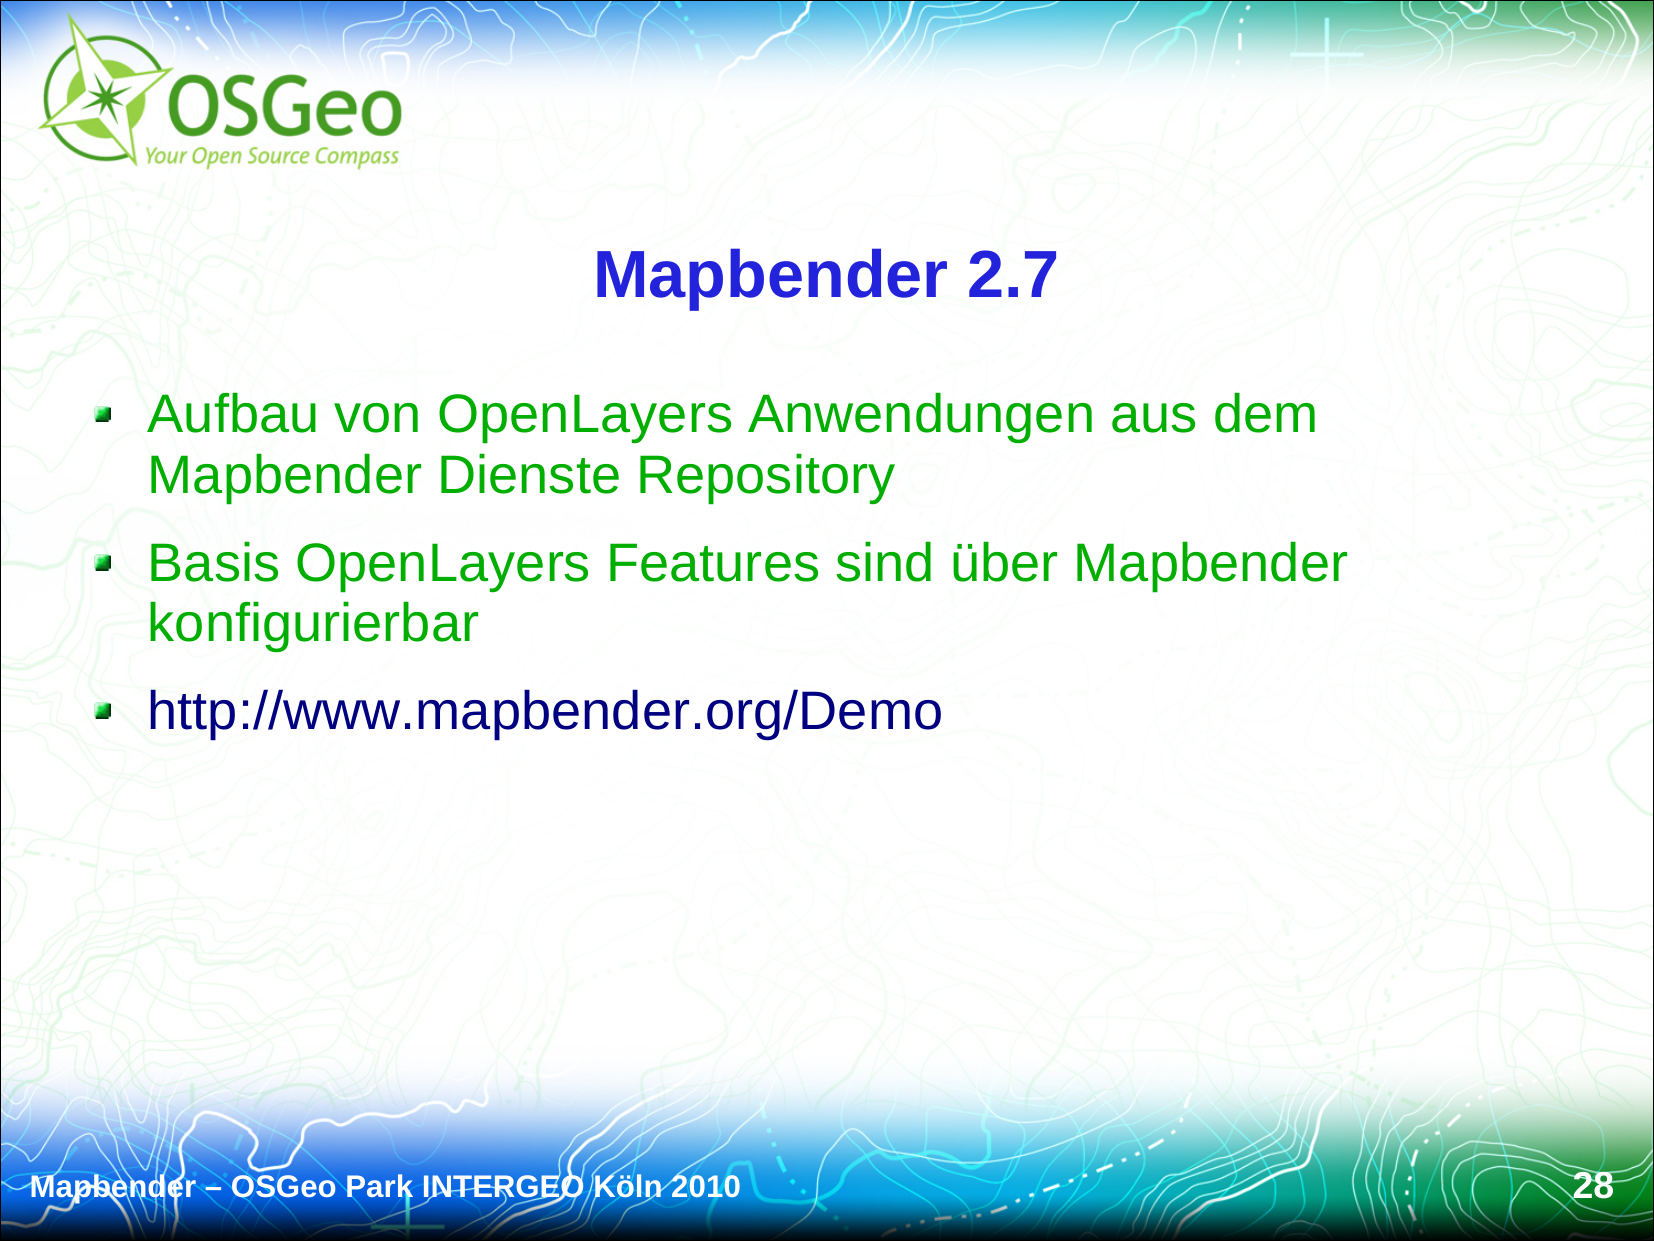

# Mapbender 2.7
Aufbau von OpenLayers Anwendungen aus dem Mapbender Dienste Repository
Basis OpenLayers Features sind über Mapbender konfigurierbar
http://www.mapbender.org/Demo